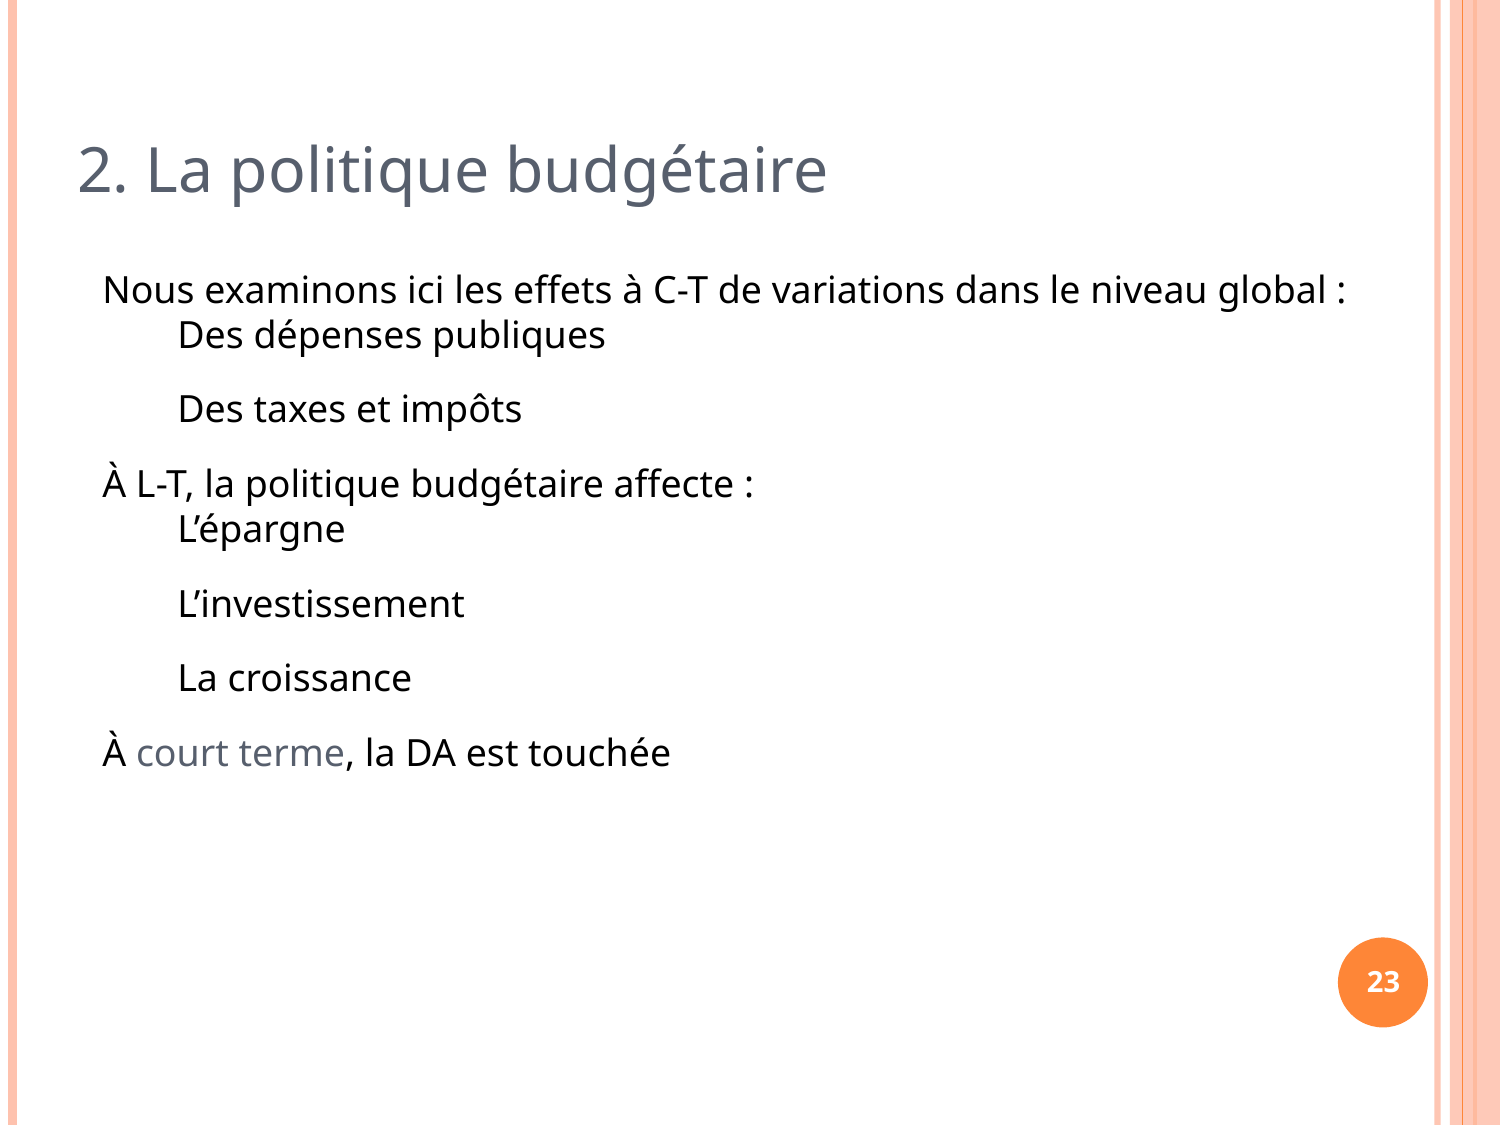

# 2. La politique budgétaire
Nous examinons ici les effets à C-T de variations dans le niveau global :
Des dépenses publiques
Des taxes et impôts
À L-T, la politique budgétaire affecte :
L’épargne
L’investissement
La croissance
À court terme, la DA est touchée